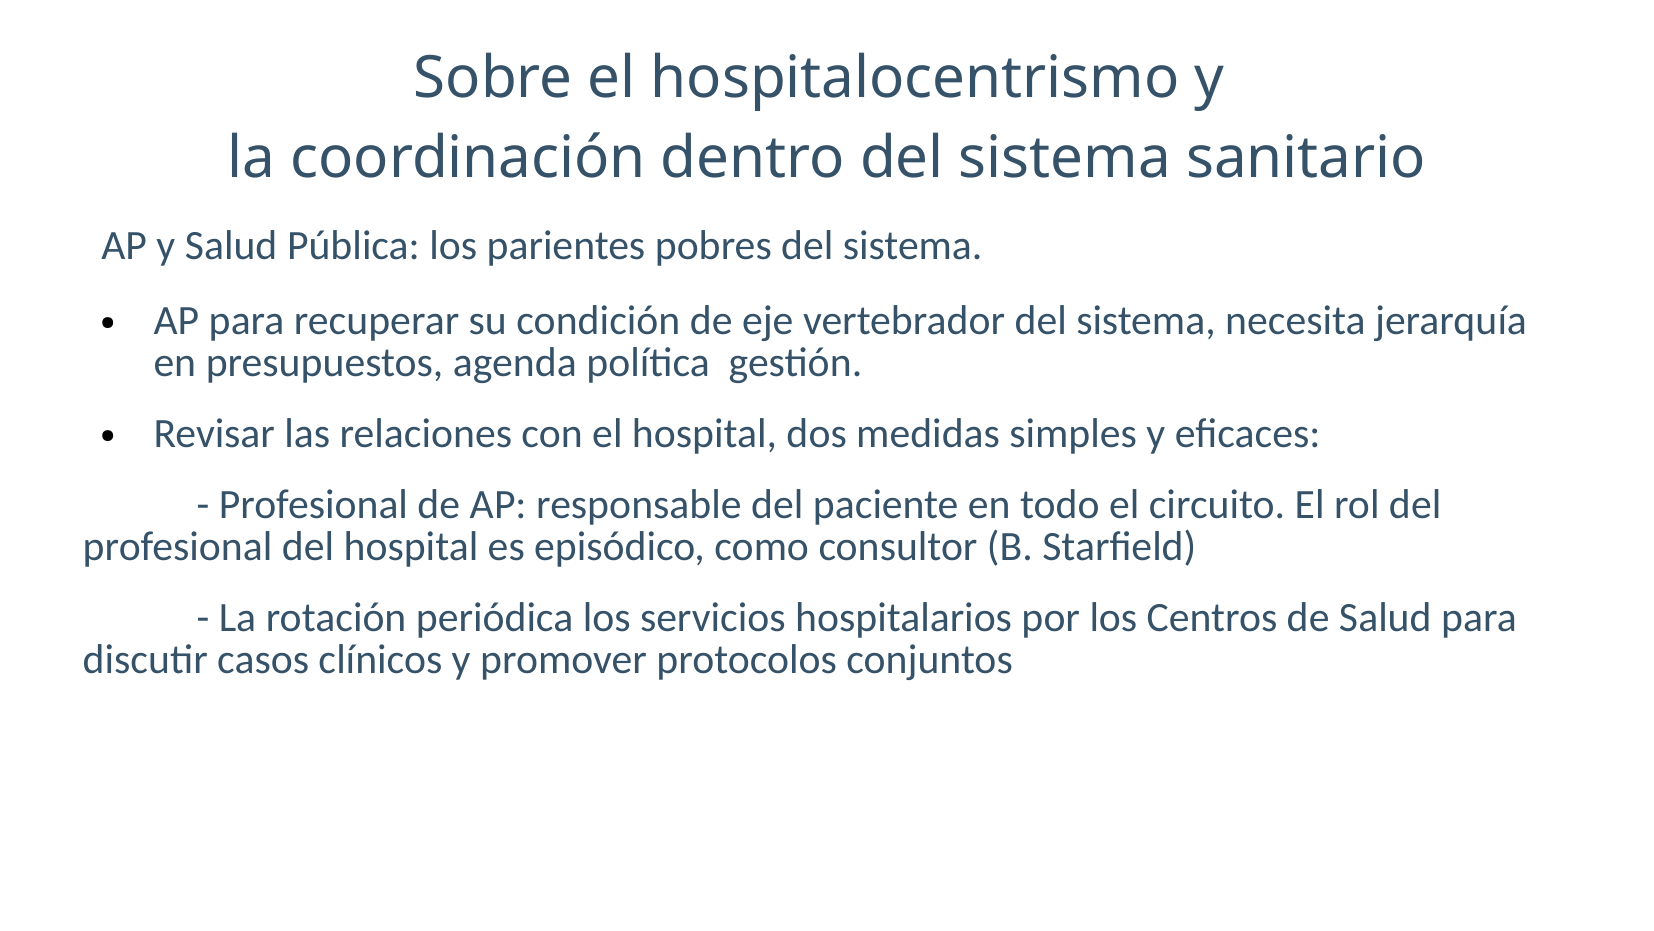

# Sobre el hospitalocentrismo y la coordinación dentro del sistema sanitario
 AP y Salud Pública: los parientes pobres del sistema.
AP para recuperar su condición de eje vertebrador del sistema, necesita jerarquía en presupuestos, agenda política gestión.
Revisar las relaciones con el hospital, dos medidas simples y eficaces:
 - Profesional de AP: responsable del paciente en todo el circuito. El rol del profesional del hospital es episódico, como consultor (B. Starfield)
 - La rotación periódica los servicios hospitalarios por los Centros de Salud para discutir casos clínicos y promover protocolos conjuntos